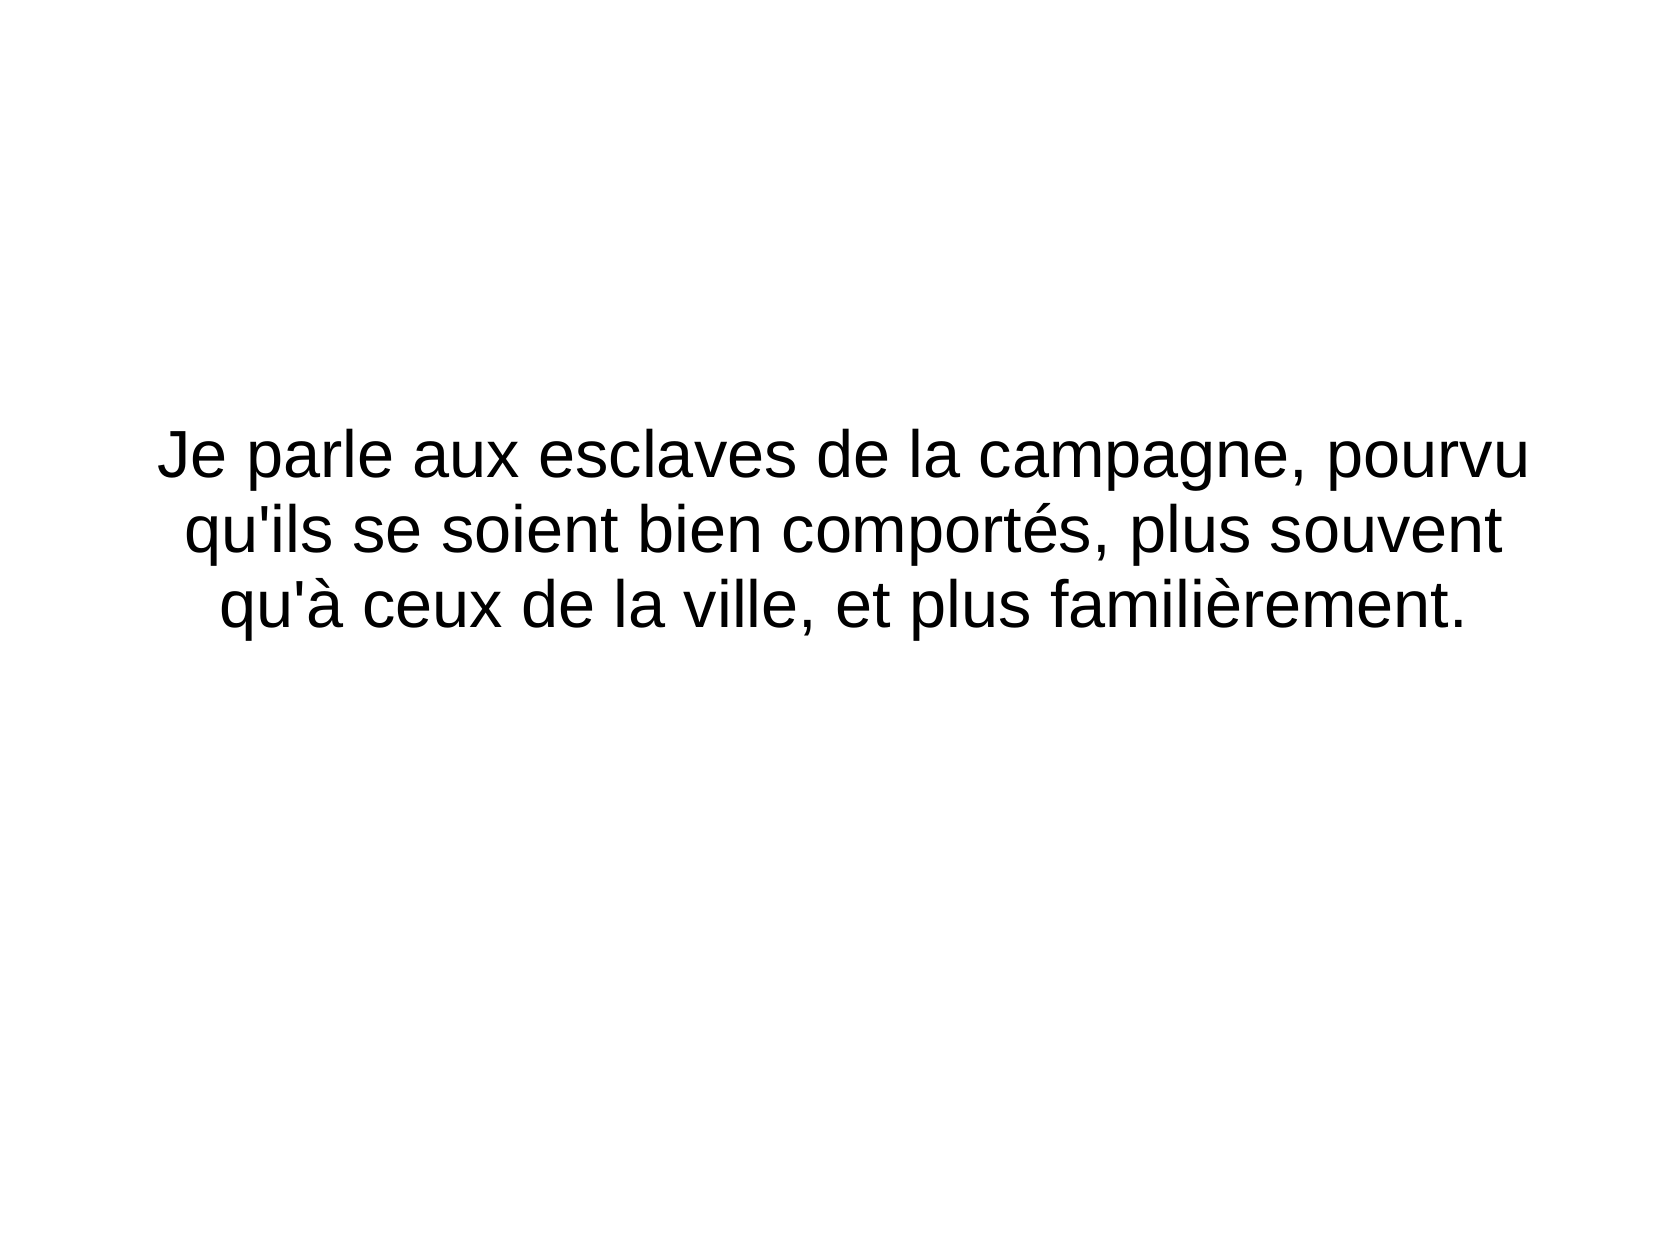

# Je parle aux esclaves de la campagne, pourvu qu'ils se soient bien comportés, plus souvent qu'à ceux de la ville, et plus familièrement.